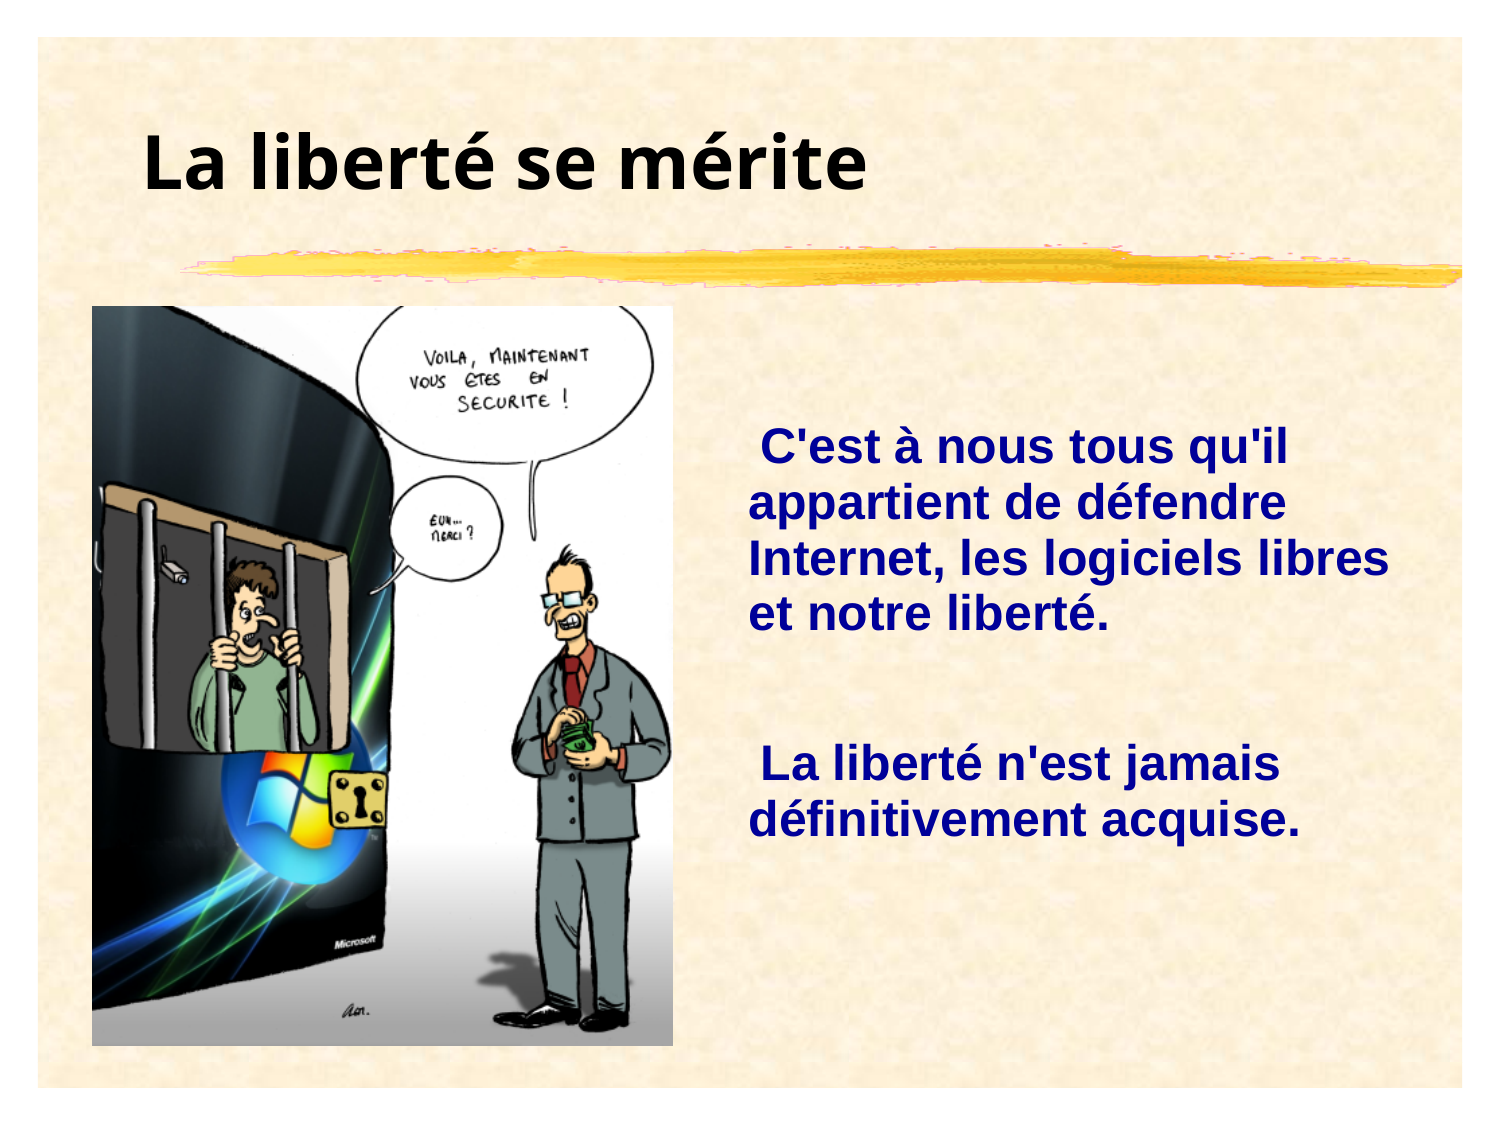

# La liberté se mérite
C'est à nous tous qu'il appartient de défendre Internet, les logiciels libres et notre liberté.
La liberté n'est jamais définitivement acquise.